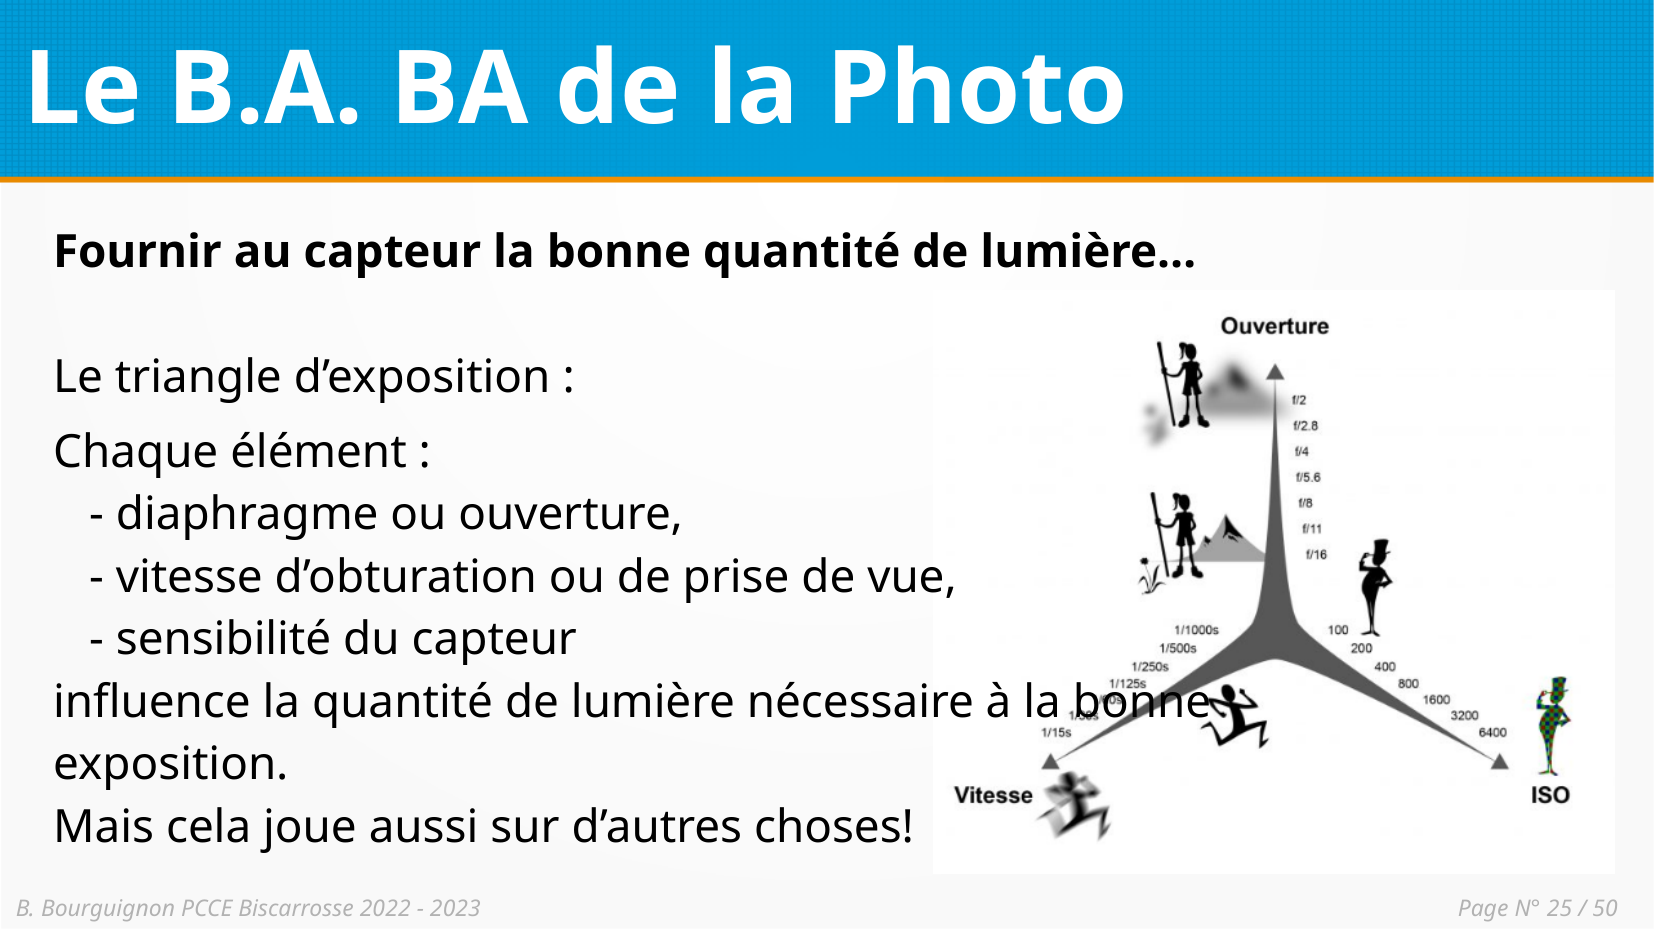

# Le B.A. BA de la Photo
Fournir au capteur la bonne quantité de lumière…
Le triangle d’exposition :
Chaque élément :
 - diaphragme ou ouverture,
 - vitesse d’obturation ou de prise de vue,
 - sensibilité du capteur
influence la quantité de lumière nécessaire à la bonne
exposition.
Mais cela joue aussi sur d’autres choses!